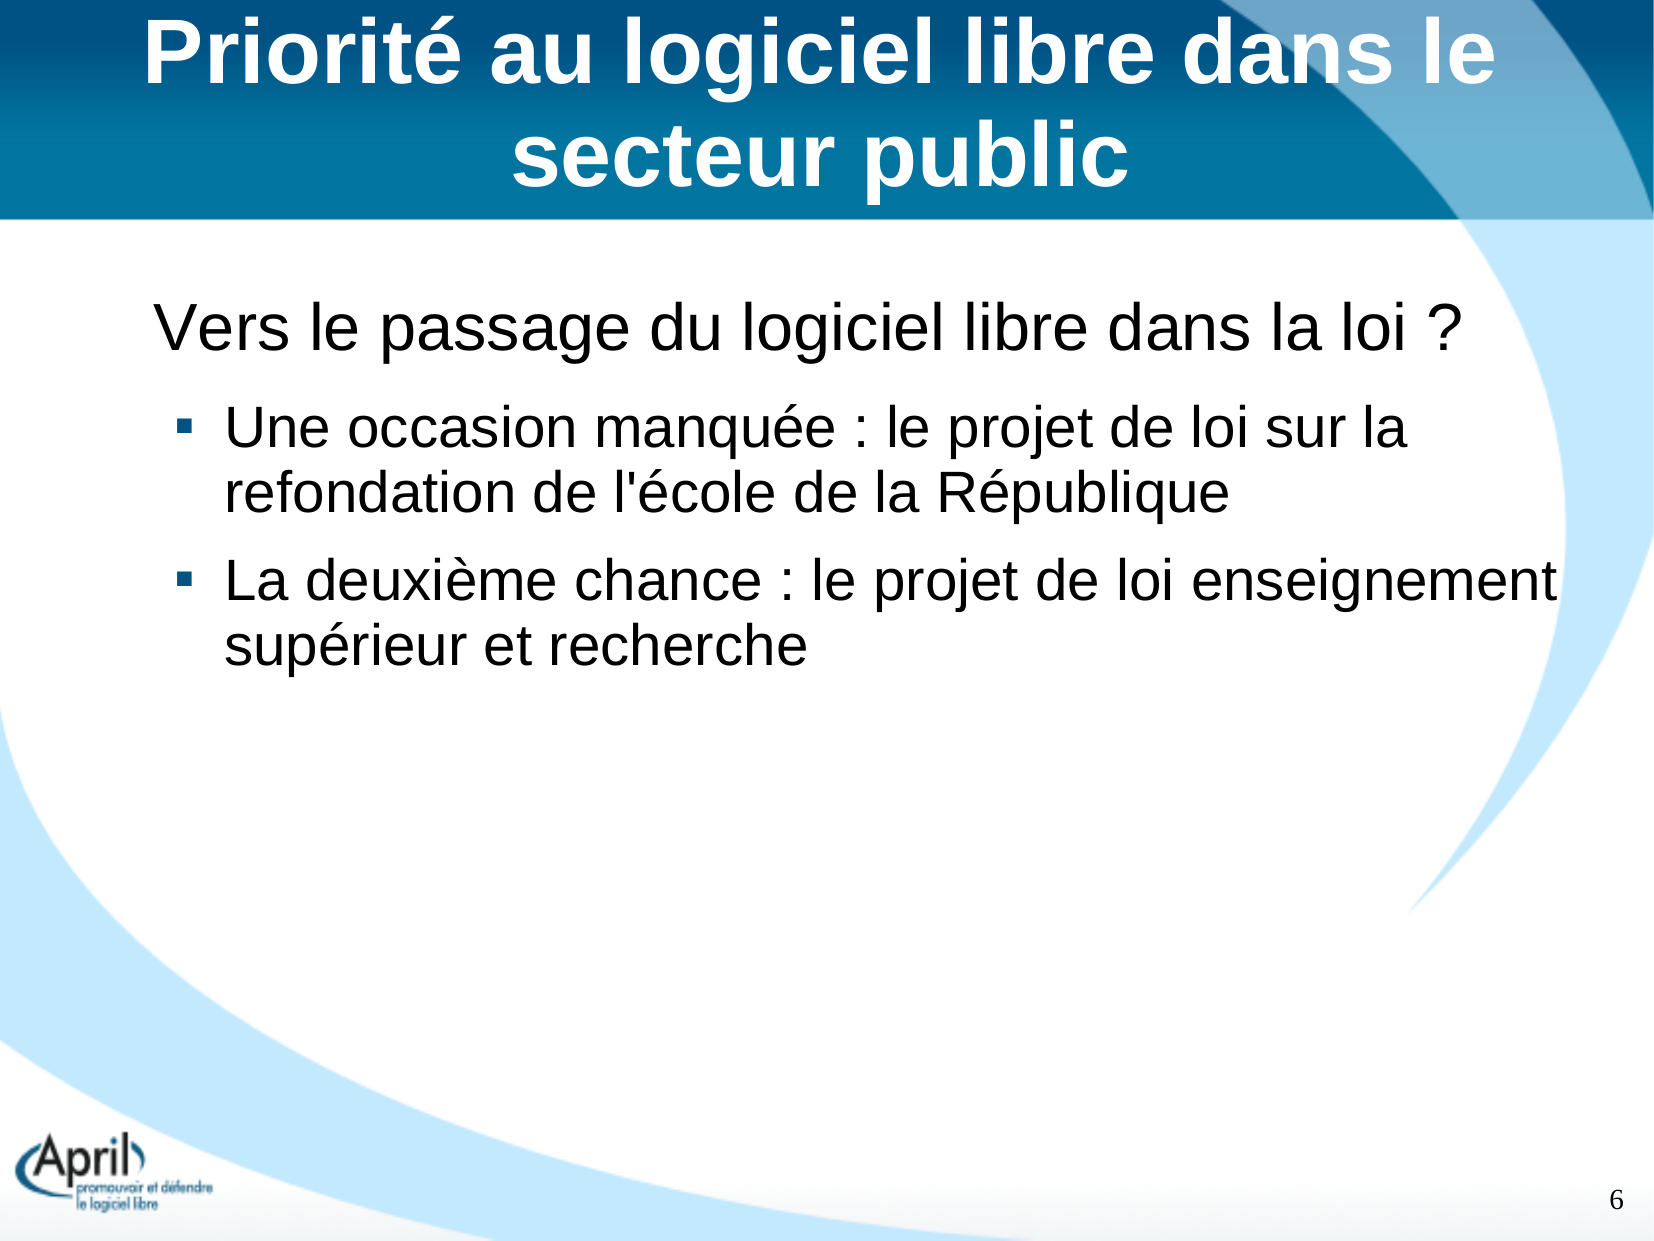

# Priorité au logiciel libre dans le secteur public
Vers le passage du logiciel libre dans la loi ?
Une occasion manquée : le projet de loi sur la refondation de l'école de la République
La deuxième chance : le projet de loi enseignement supérieur et recherche
6